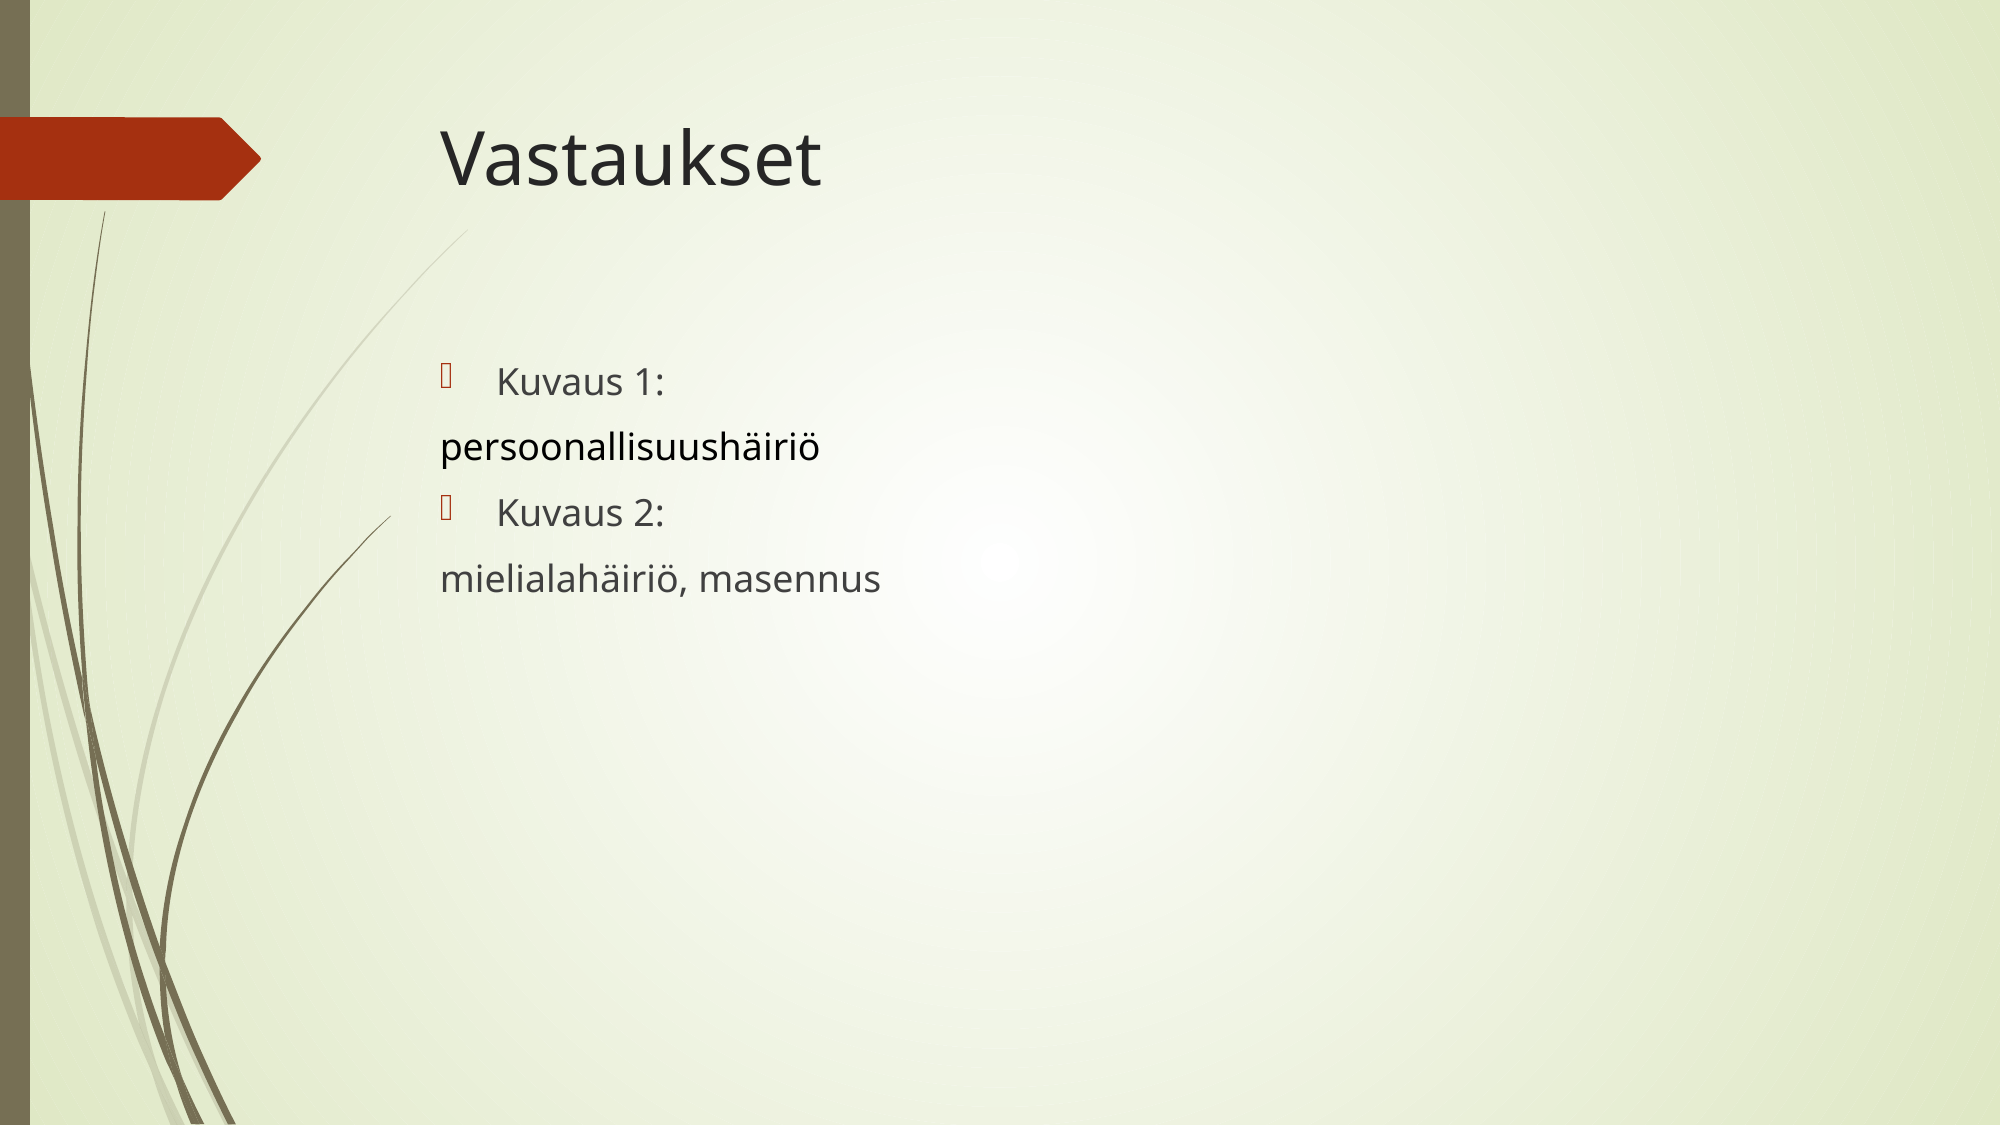

# Vastaukset
Kuvaus 1:
persoonallisuushäiriö
Kuvaus 2:
mielialahäiriö, masennus